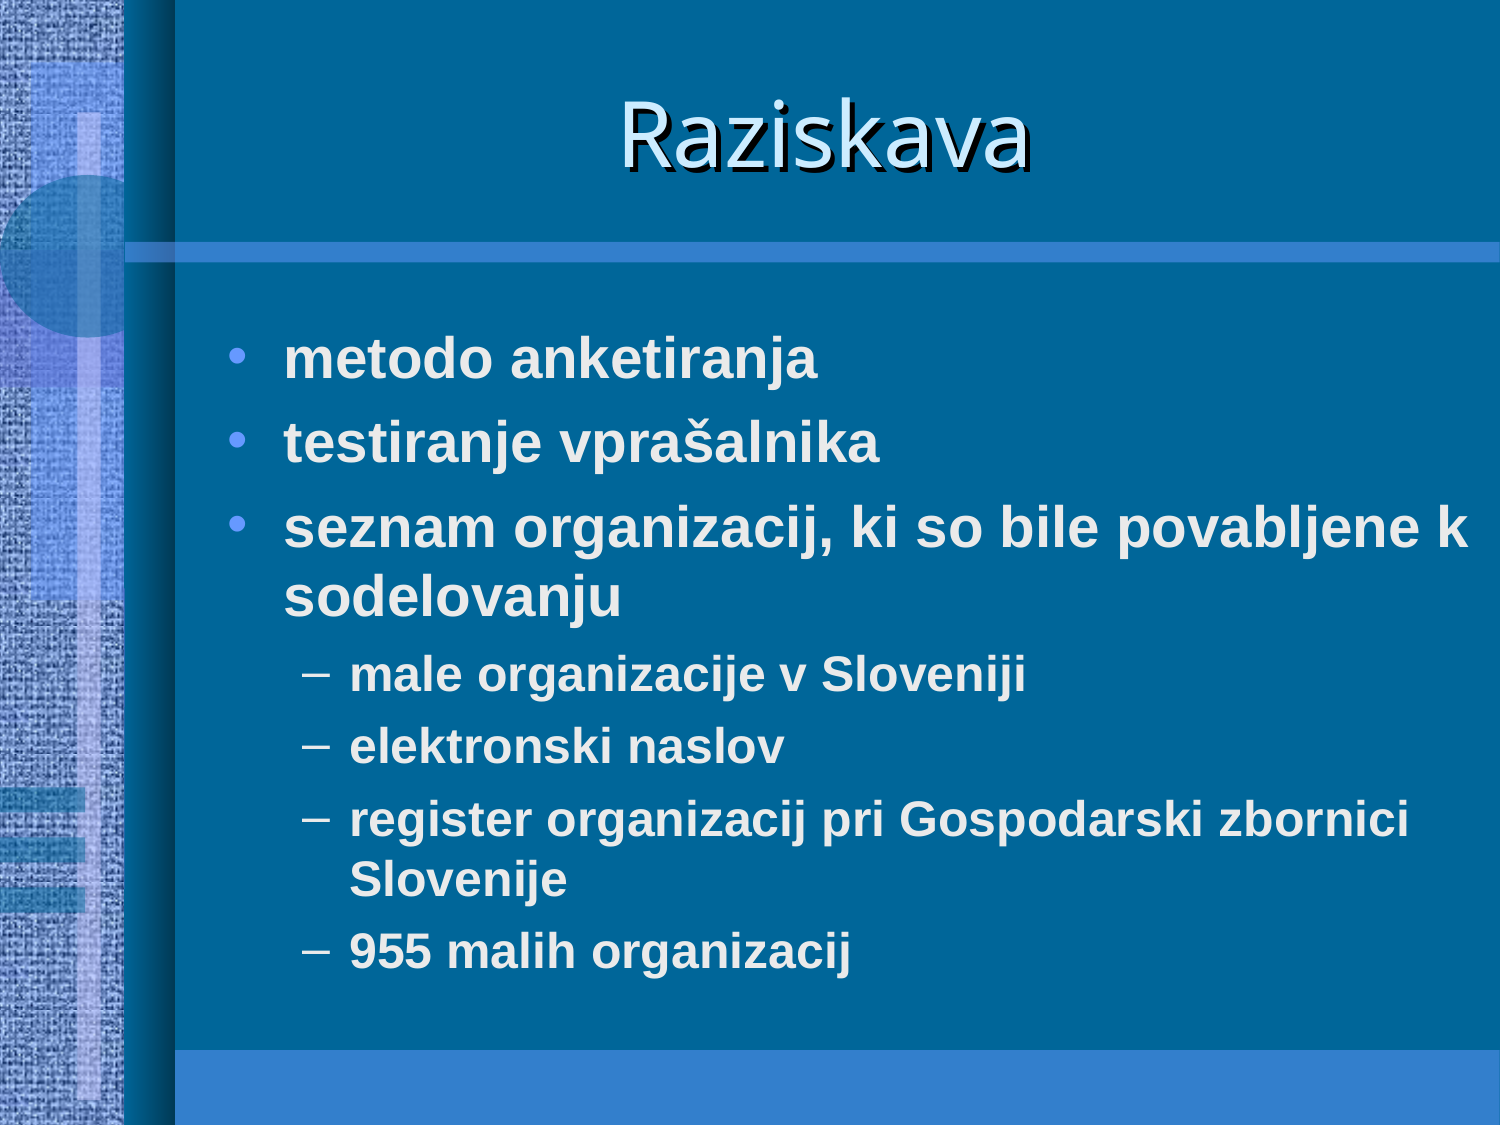

# Raziskava
metodo anketiranja
testiranje vprašalnika
seznam organizacij, ki so bile povabljene k sodelovanju
male organizacije v Sloveniji
elektronski naslov
register organizacij pri Gospodarski zbornici Slovenije
955 malih organizacij